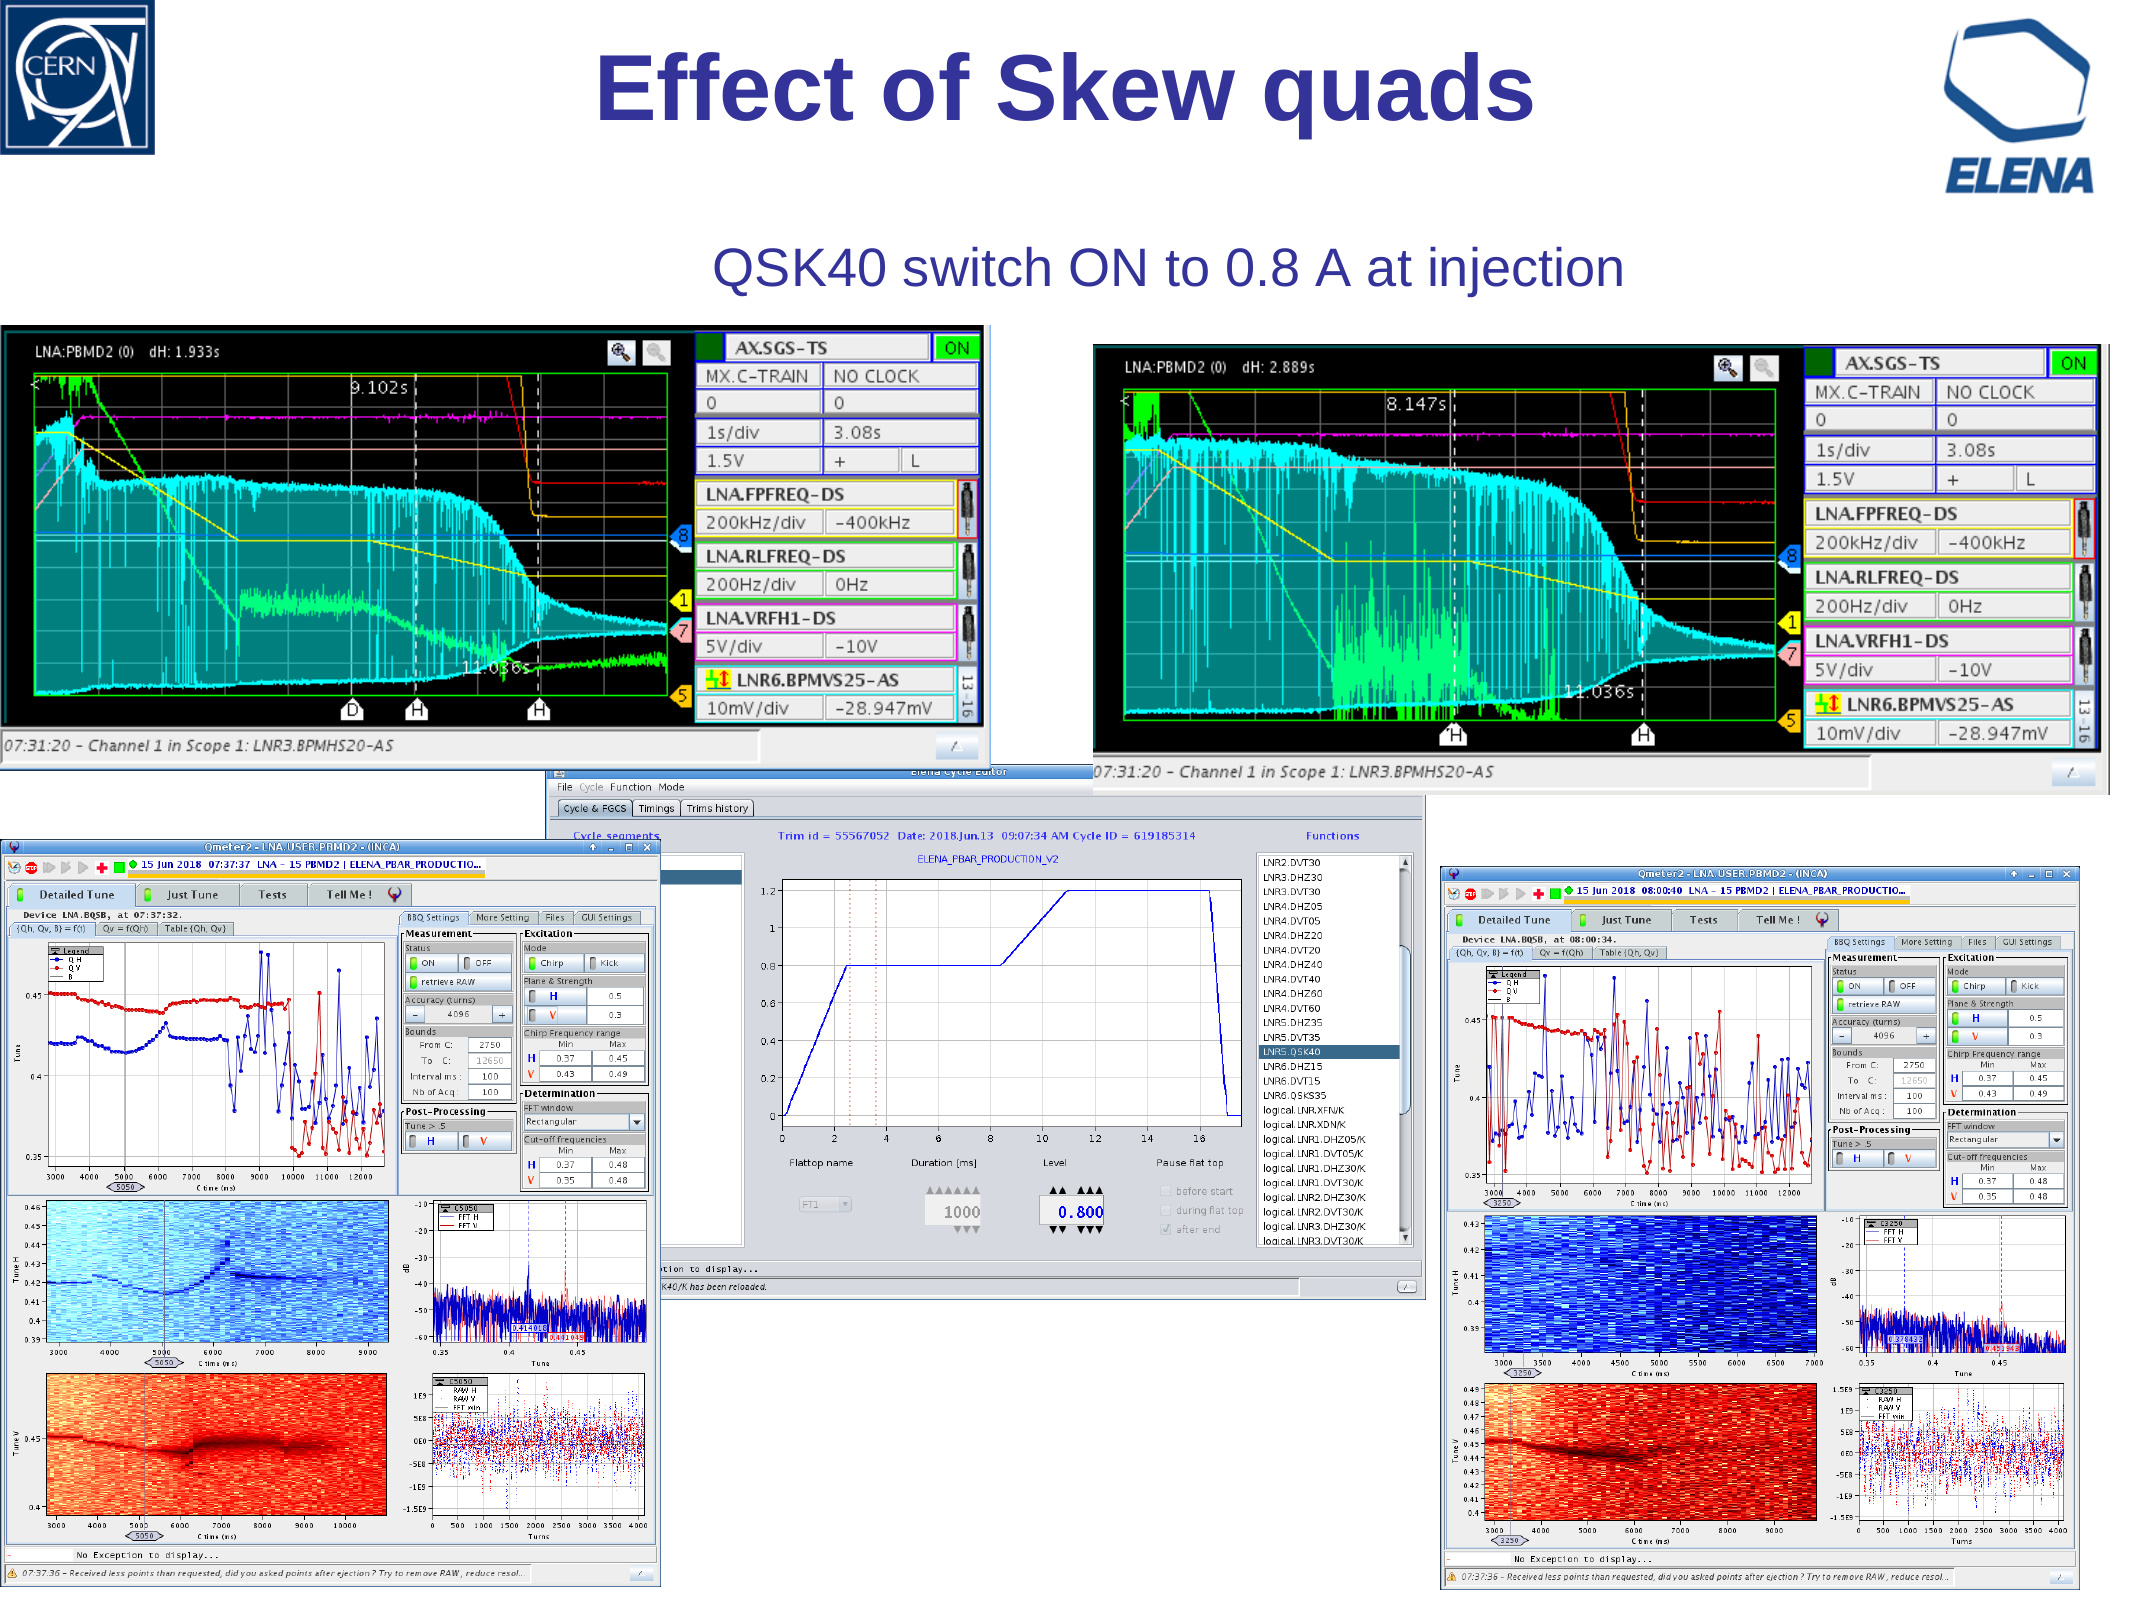

# Effect of Skew quads
QSK40 switch ON to 0.8 A at injection